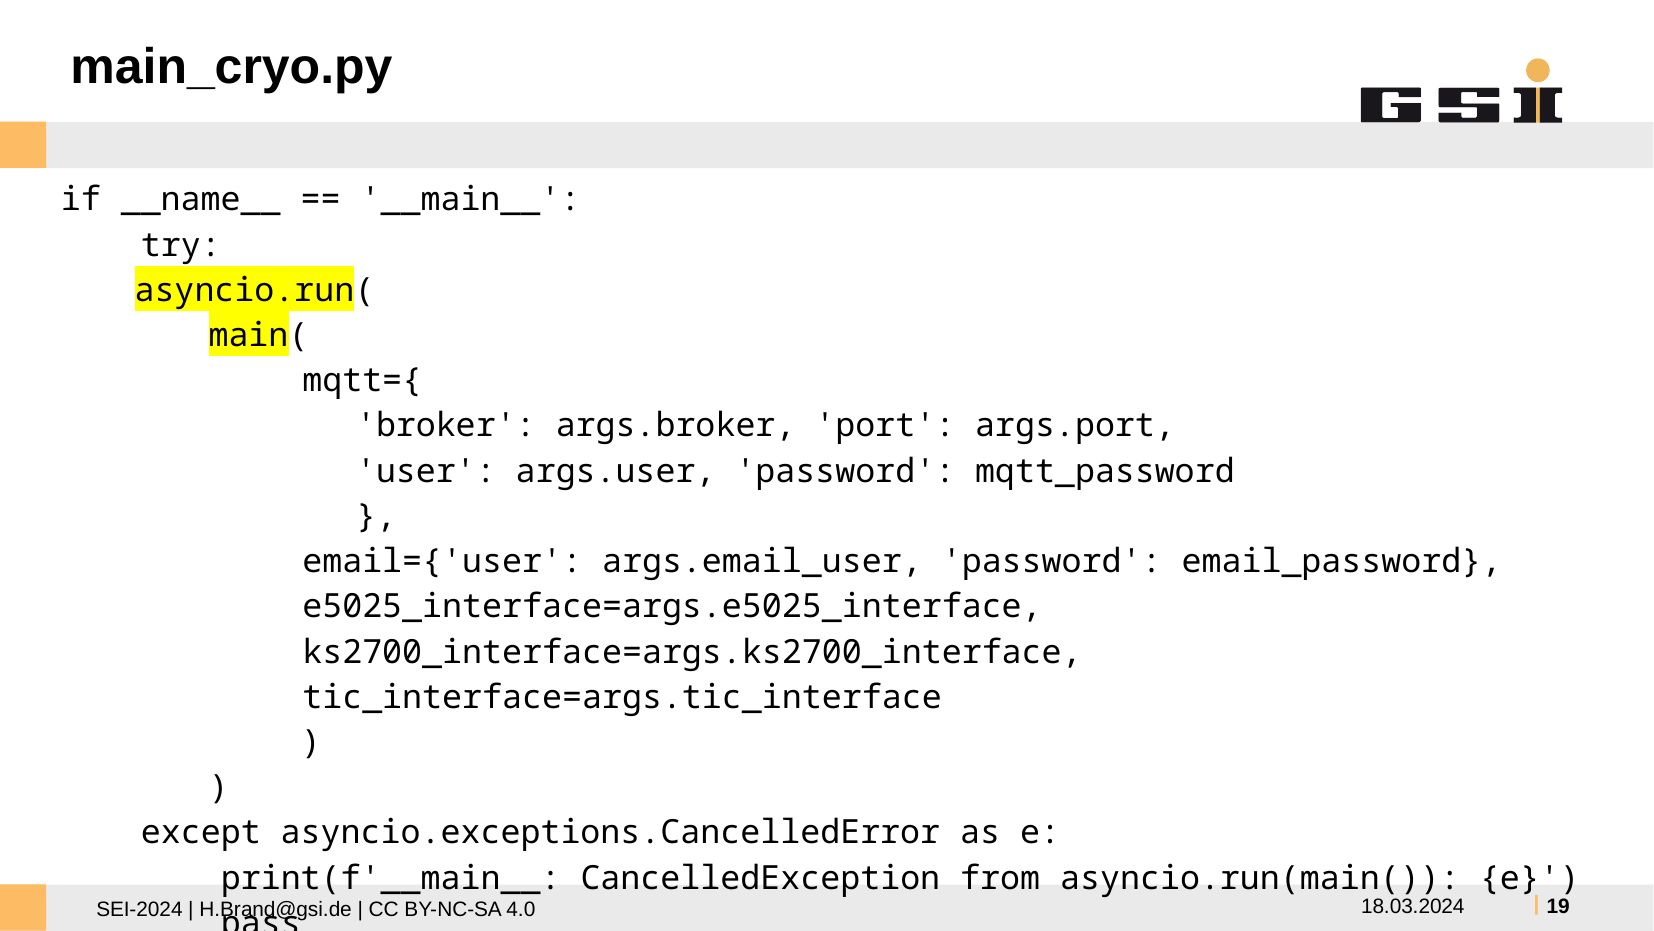

# main_cryo.py
if __name__ == '__main__':
 try:
	asyncio.run(
		main(
			 mqtt={
				'broker': args.broker, 'port': args.port,
 		'user': args.user, 'password': mqtt_password
				},
			 email={'user': args.email_user, 'password': email_password},
			 e5025_interface=args.e5025_interface,
			 ks2700_interface=args.ks2700_interface,
			 tic_interface=args.tic_interface
 )
		)
 except asyncio.exceptions.CancelledError as e:
 print(f'__main__: CancelledException from asyncio.run(main()): {e}')
 pass